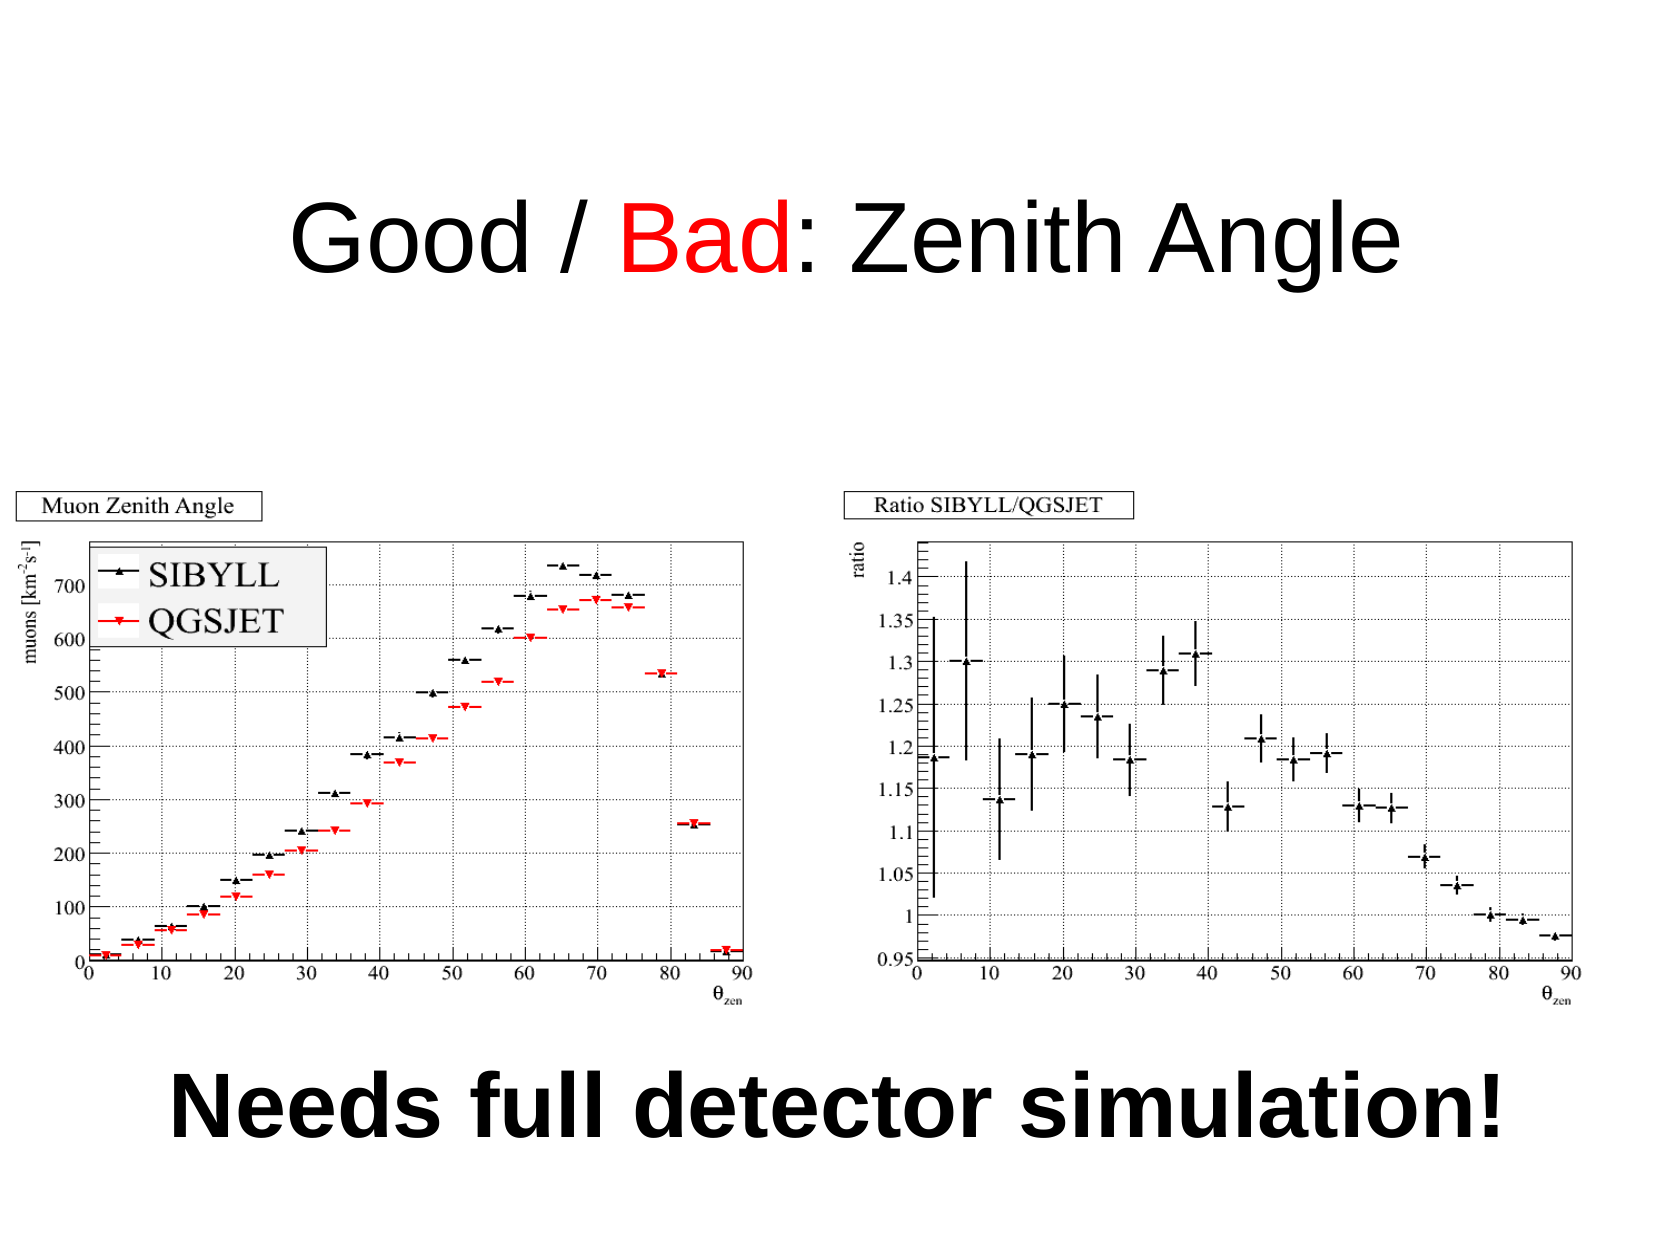

Good / Bad: Zenith Angle
Needs full detector simulation!